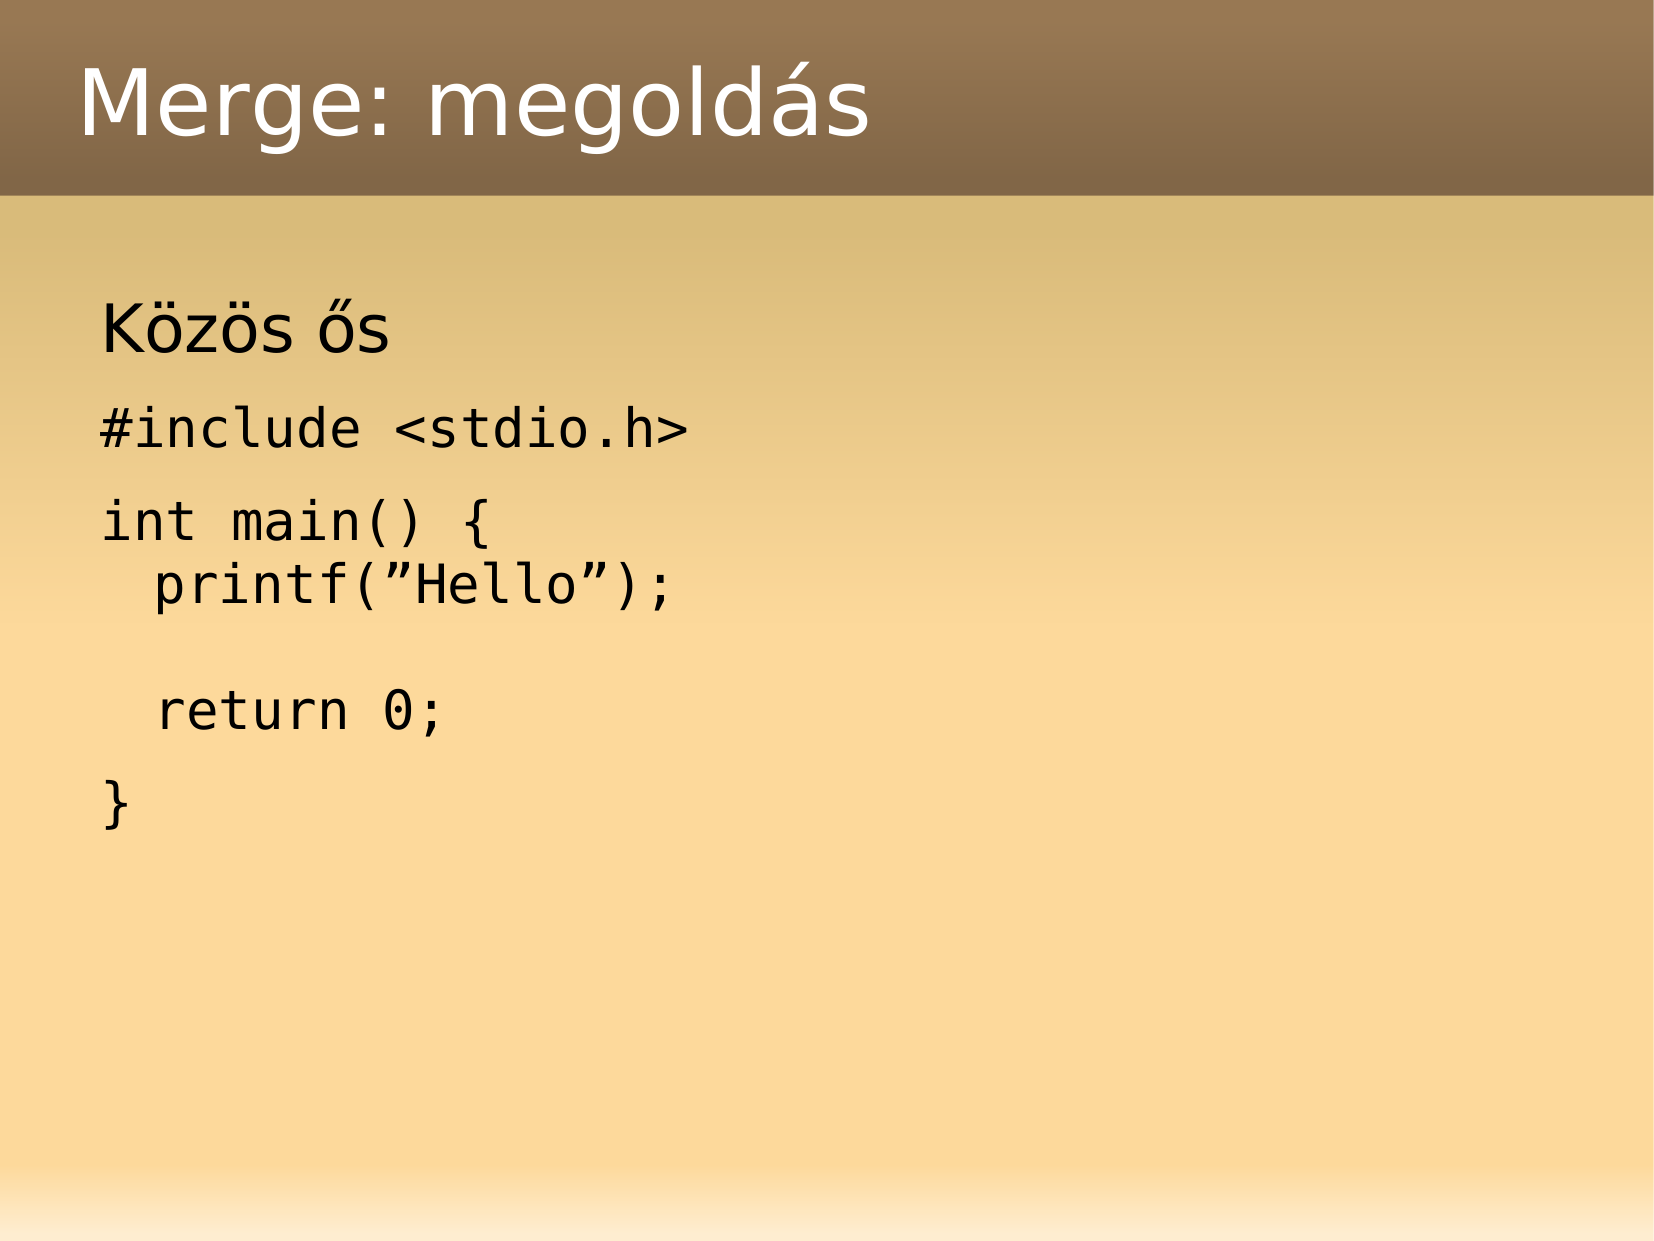

# Merge: megoldás
Közös ős
#include <stdio.h>
int main() {
printf(”Hello”);
return 0;
}